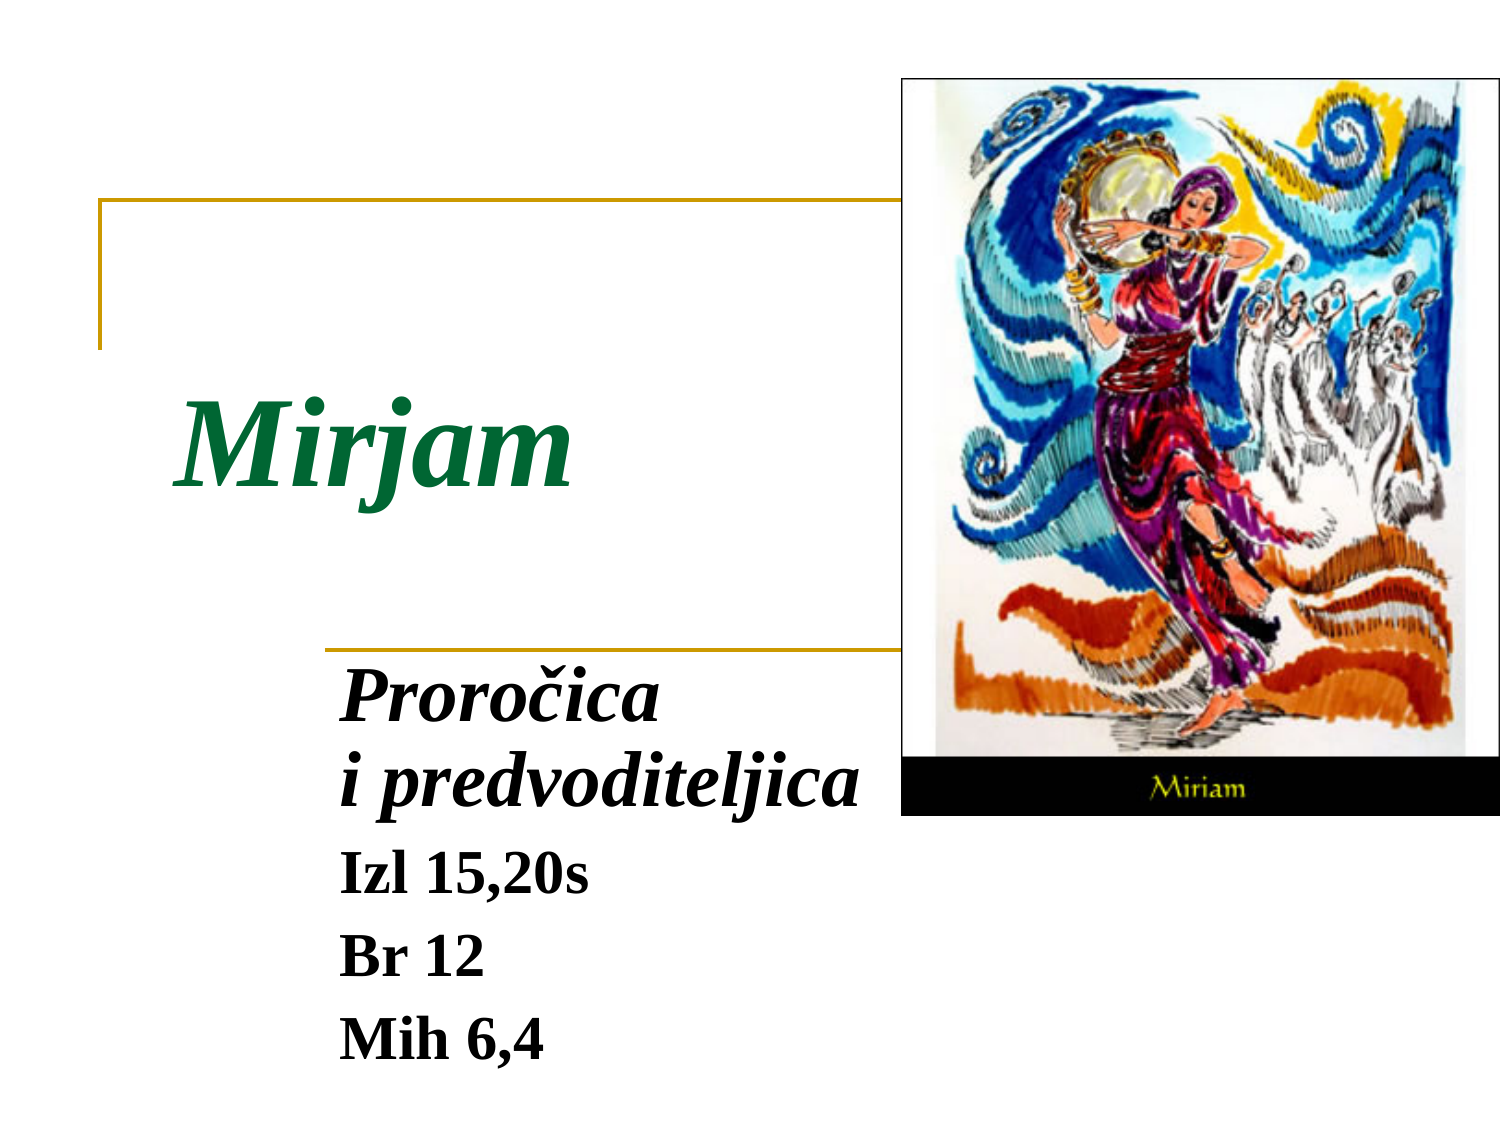

# Mirjam
Proročica
i predvoditeljica
Izl 15,20s
Br 12
Mih 6,4